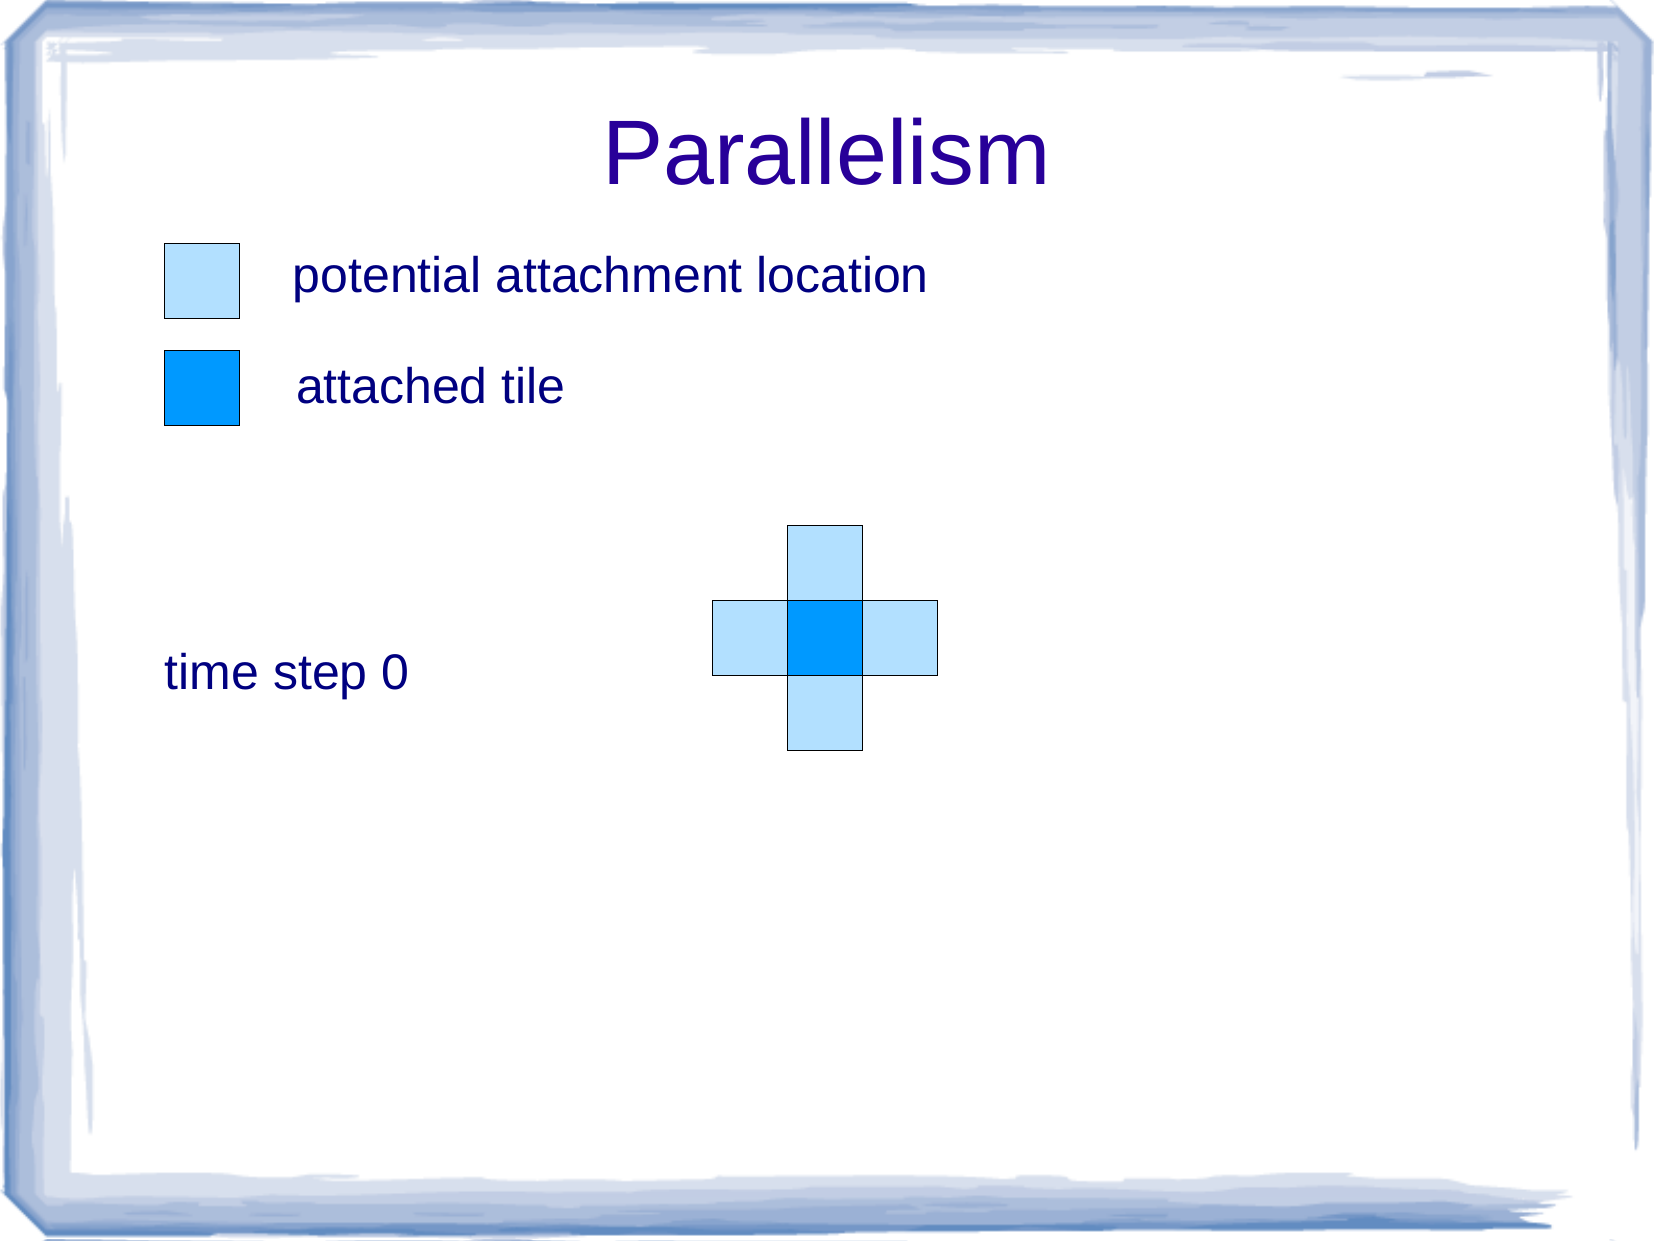

# Parallelism
potential attachment location
attached tile
time step 0